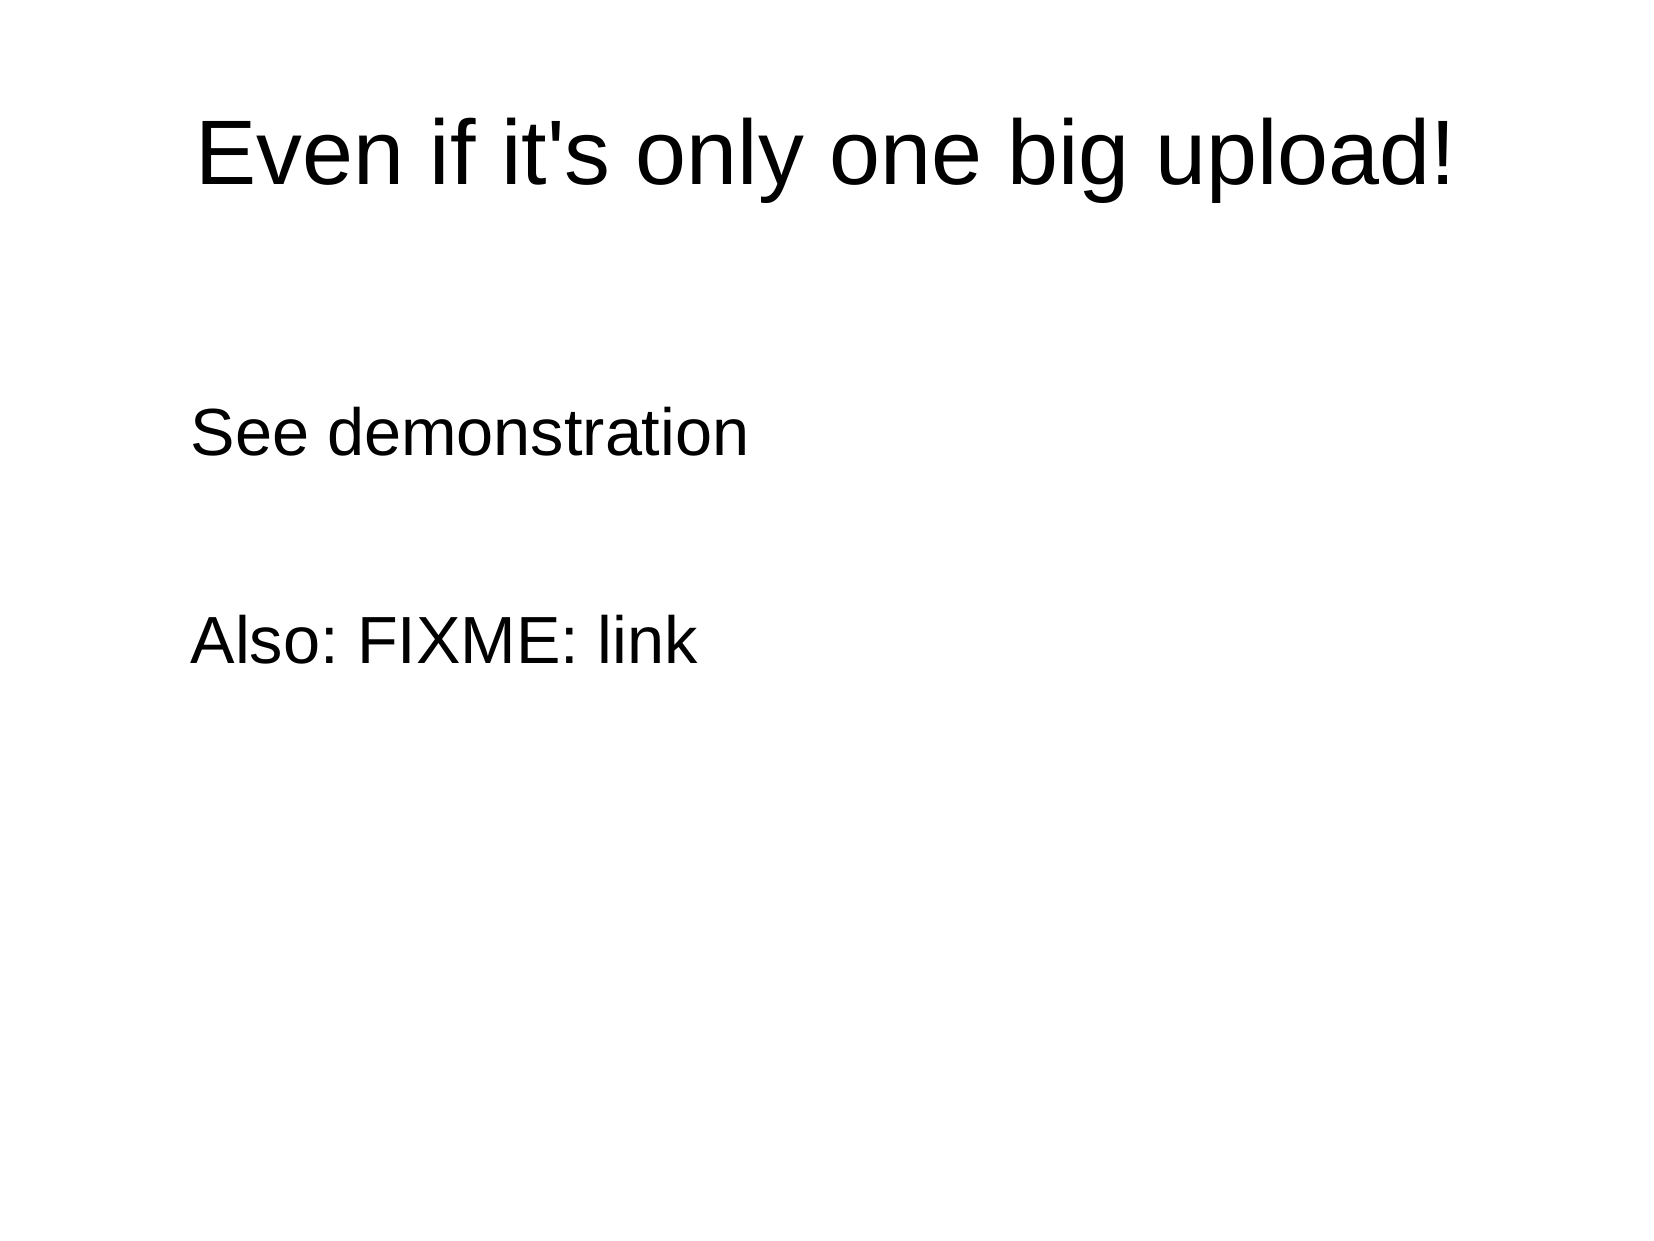

# Even if it's only one big upload!
 See demonstration
 Also: FIXME: link